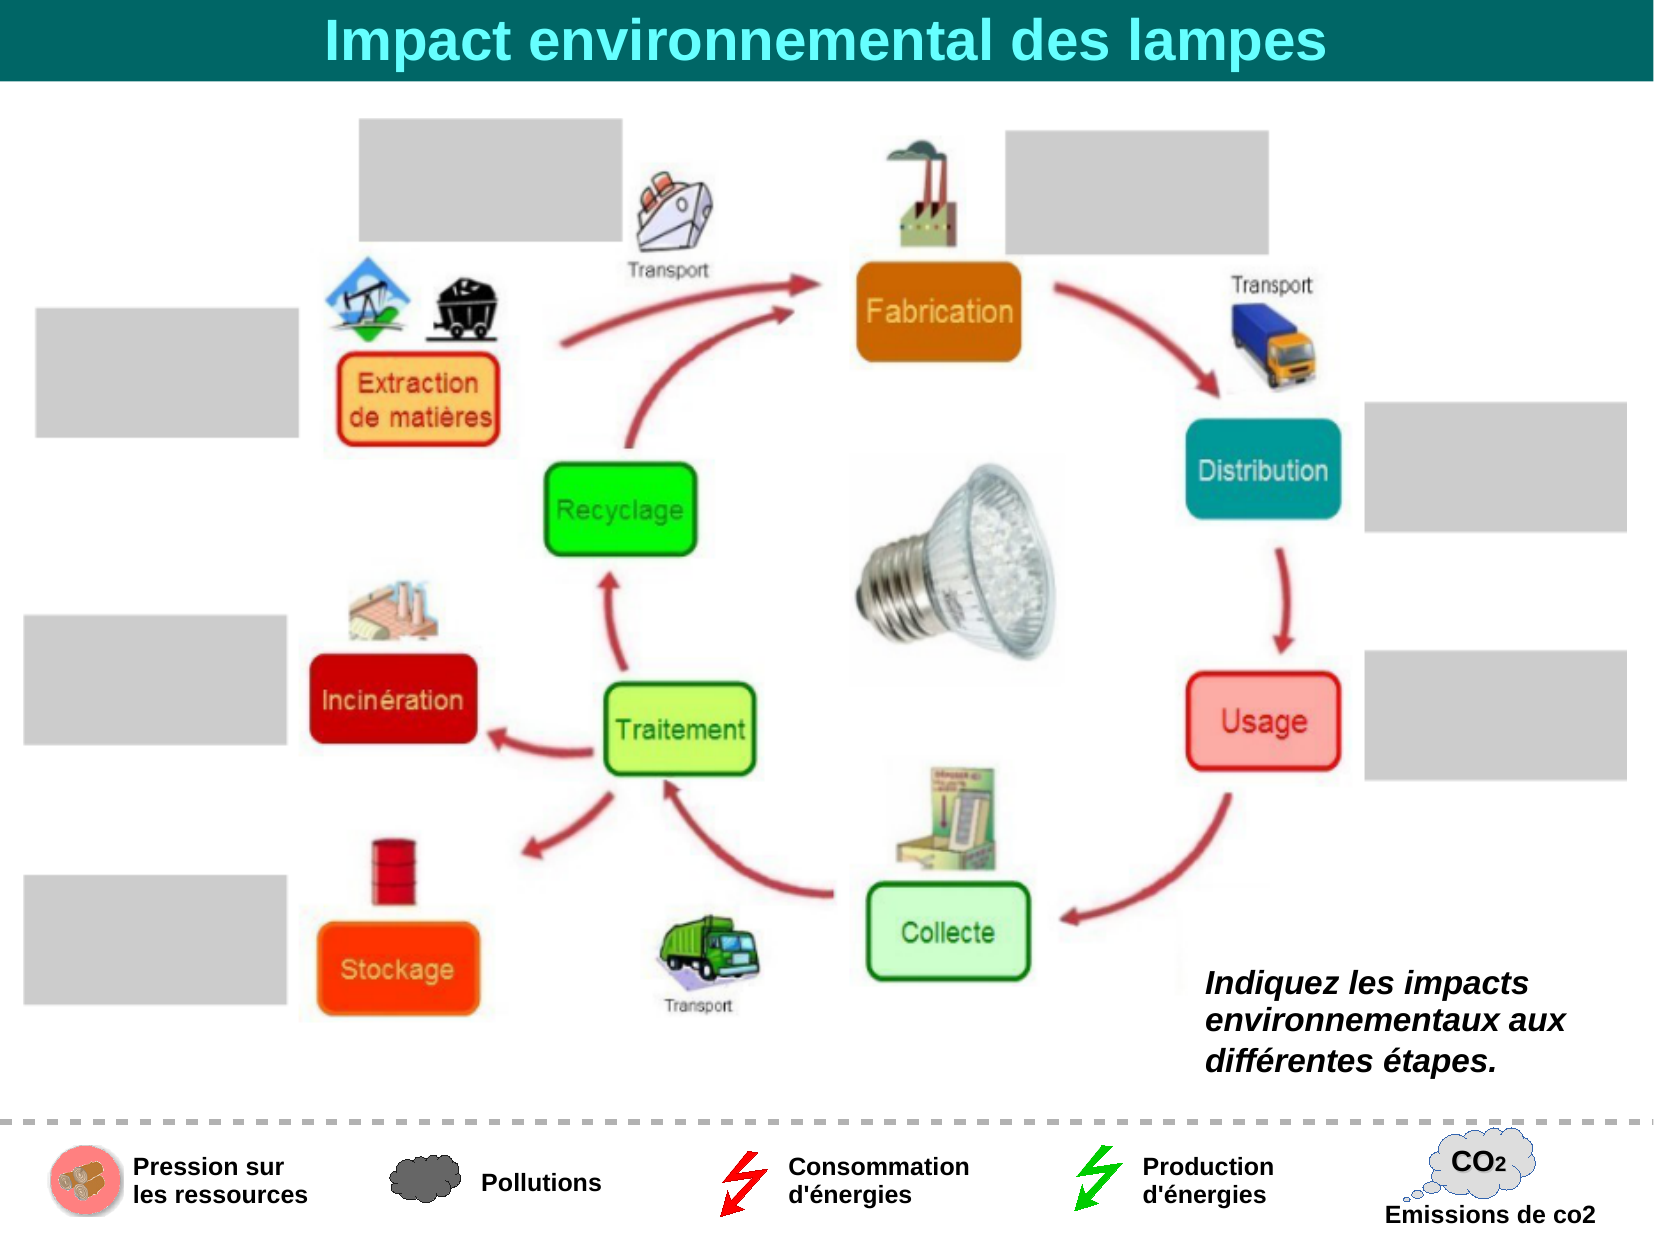

Impact environnemental des lampes
Indiquez les impacts environnementaux aux différentes étapes.
CO2
Emissions de co2
Pression sur les ressources
Consommation d'énergies
Production d'énergies
Pollutions